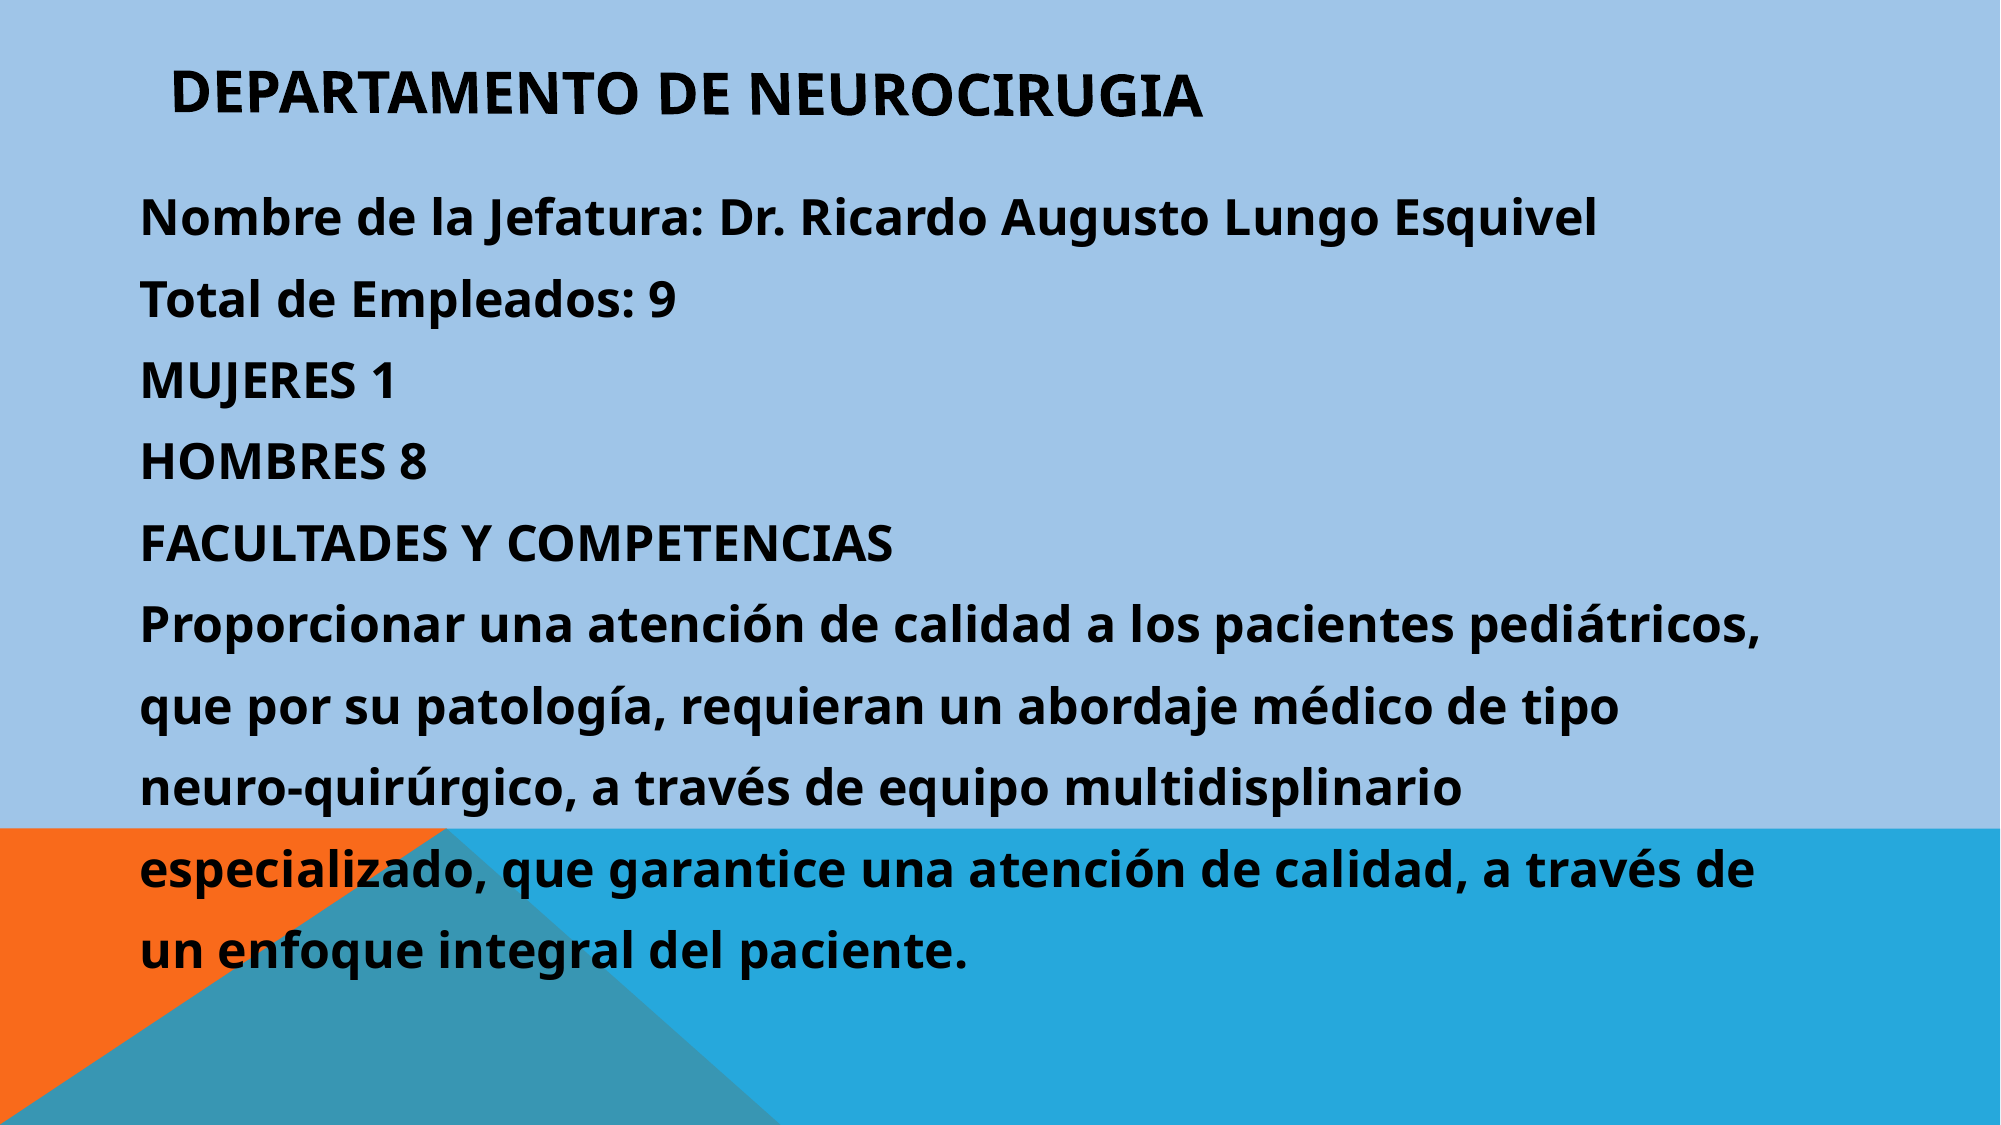

DEPARTAMENTO DE NEUROCIRUGIA
Nombre de la Jefatura: Dr. Ricardo Augusto Lungo Esquivel
Total de Empleados: 9
MUJERES 1
HOMBRES 8
FACULTADES Y COMPETENCIAS
Proporcionar una atención de calidad a los pacientes pediátricos,
que por su patología, requieran un abordaje médico de tipo
neuro-quirúrgico, a través de equipo multidisplinario
especializado, que garantice una atención de calidad, a través de
un enfoque integral del paciente.